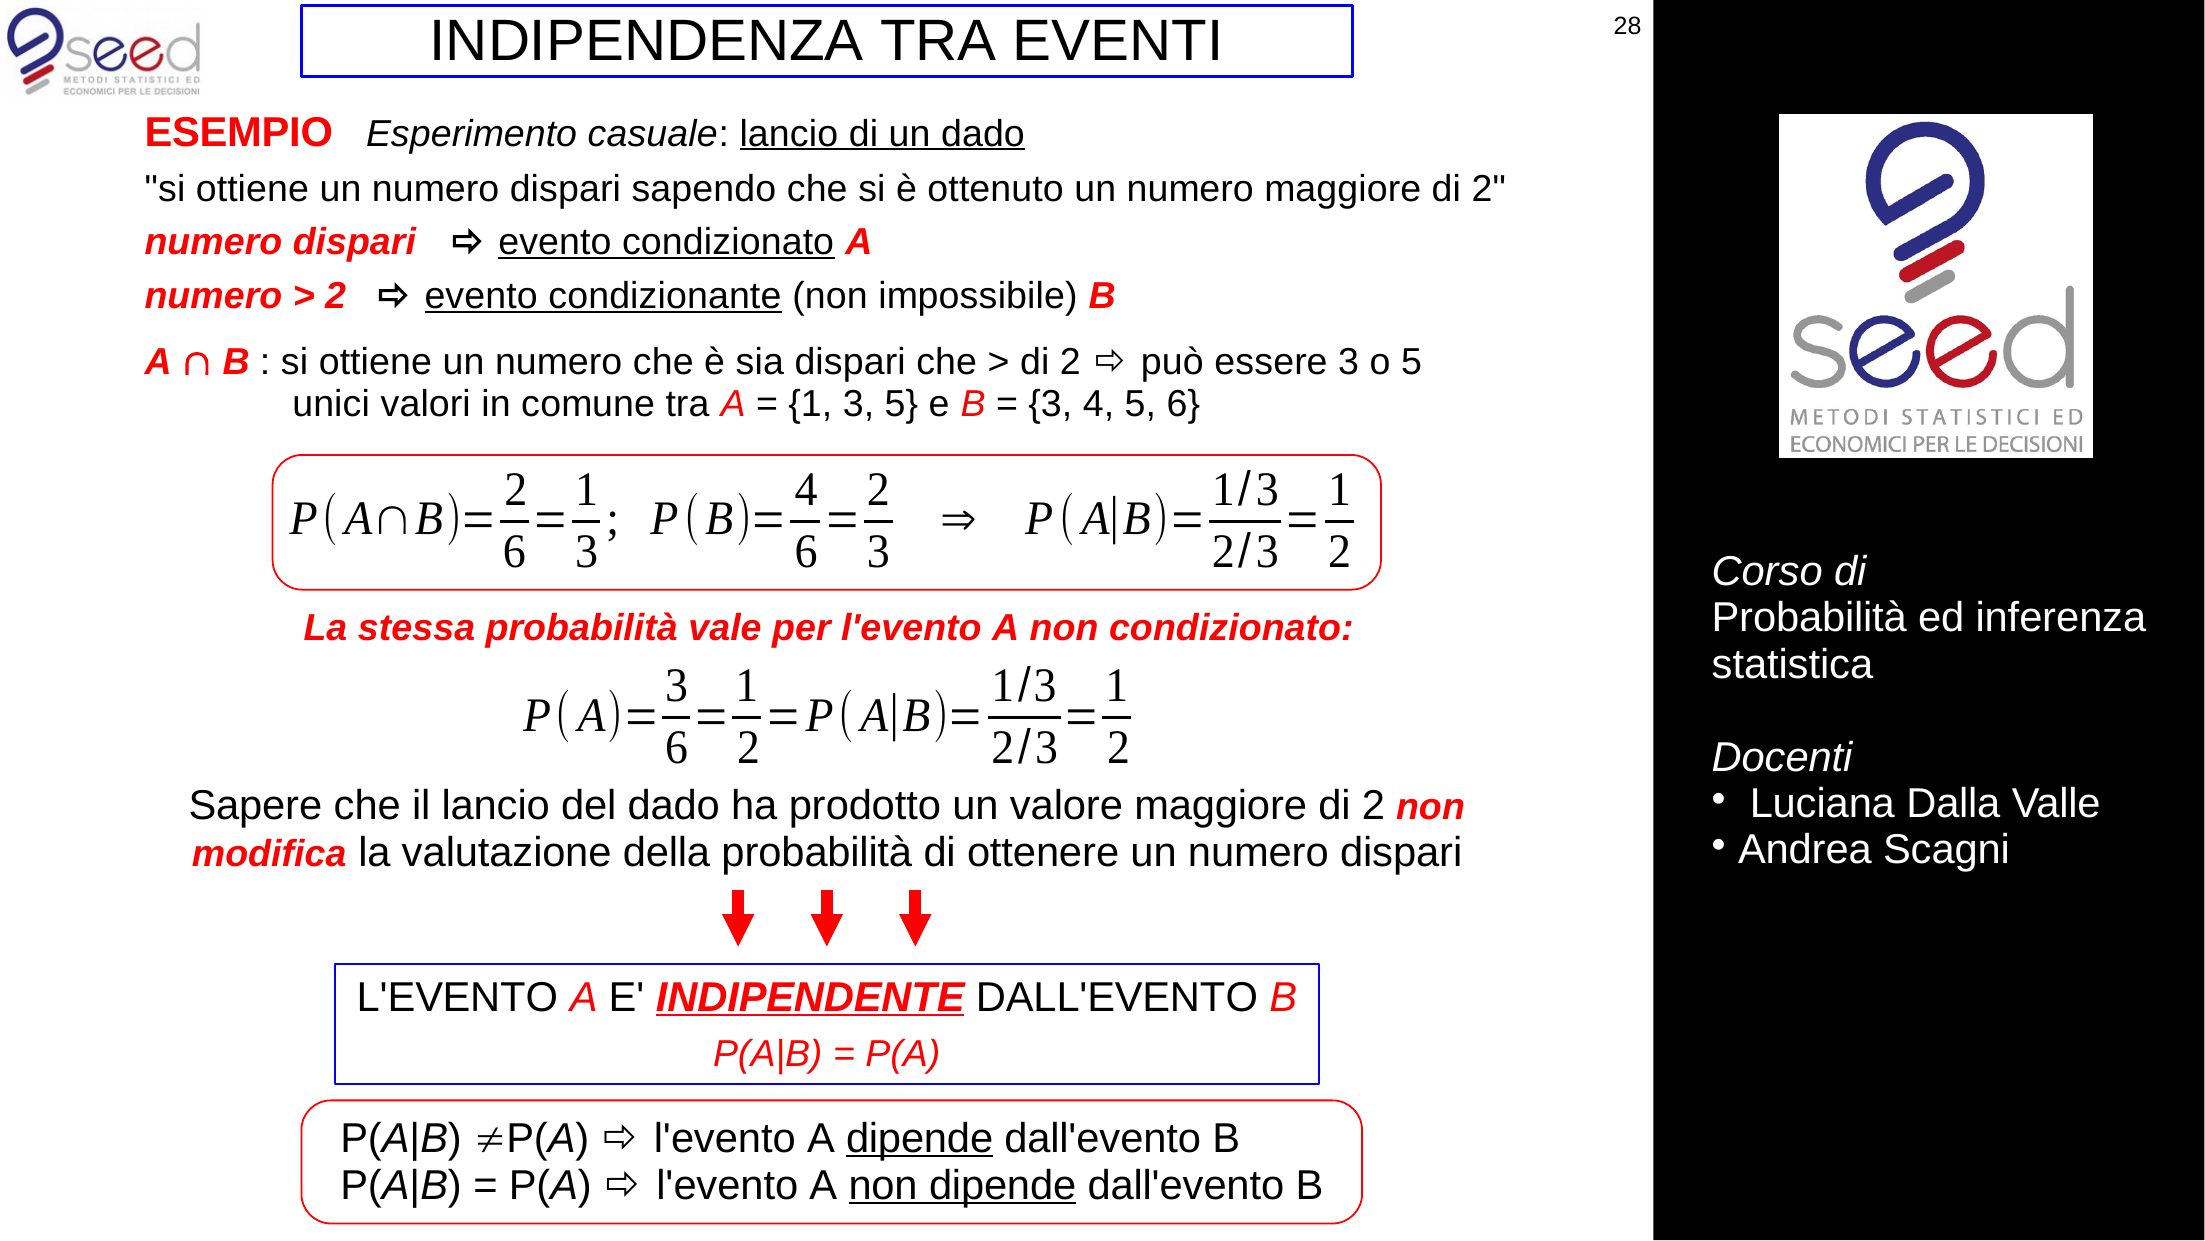

INDIPENDENZA TRA EVENTI
ESEMPIO	Esperimento casuale: lancio di un dado
"si ottiene un numero dispari sapendo che si è ottenuto un numero maggiore di 2"
numero dispari	  evento condizionato A
numero > 2	  evento condizionante (non impossibile) B
A ∩ B : si ottiene un numero che è sia dispari che > di 2  può essere 3 o 5
		unici valori in comune tra A = {1, 3, 5} e B = {3, 4, 5, 6}
La stessa probabilità vale per l'evento A non condizionato:
Sapere che il lancio del dado ha prodotto un valore maggiore di 2 non modifica la valutazione della probabilità di ottenere un numero dispari
L'EVENTO A E' INDIPENDENTE DALL'EVENTO B
P(A|B) = P(A)
P(A|B) ≠P(A)  l'evento A dipende dall'evento B
P(A|B) = P(A)  l'evento A non dipende dall'evento B